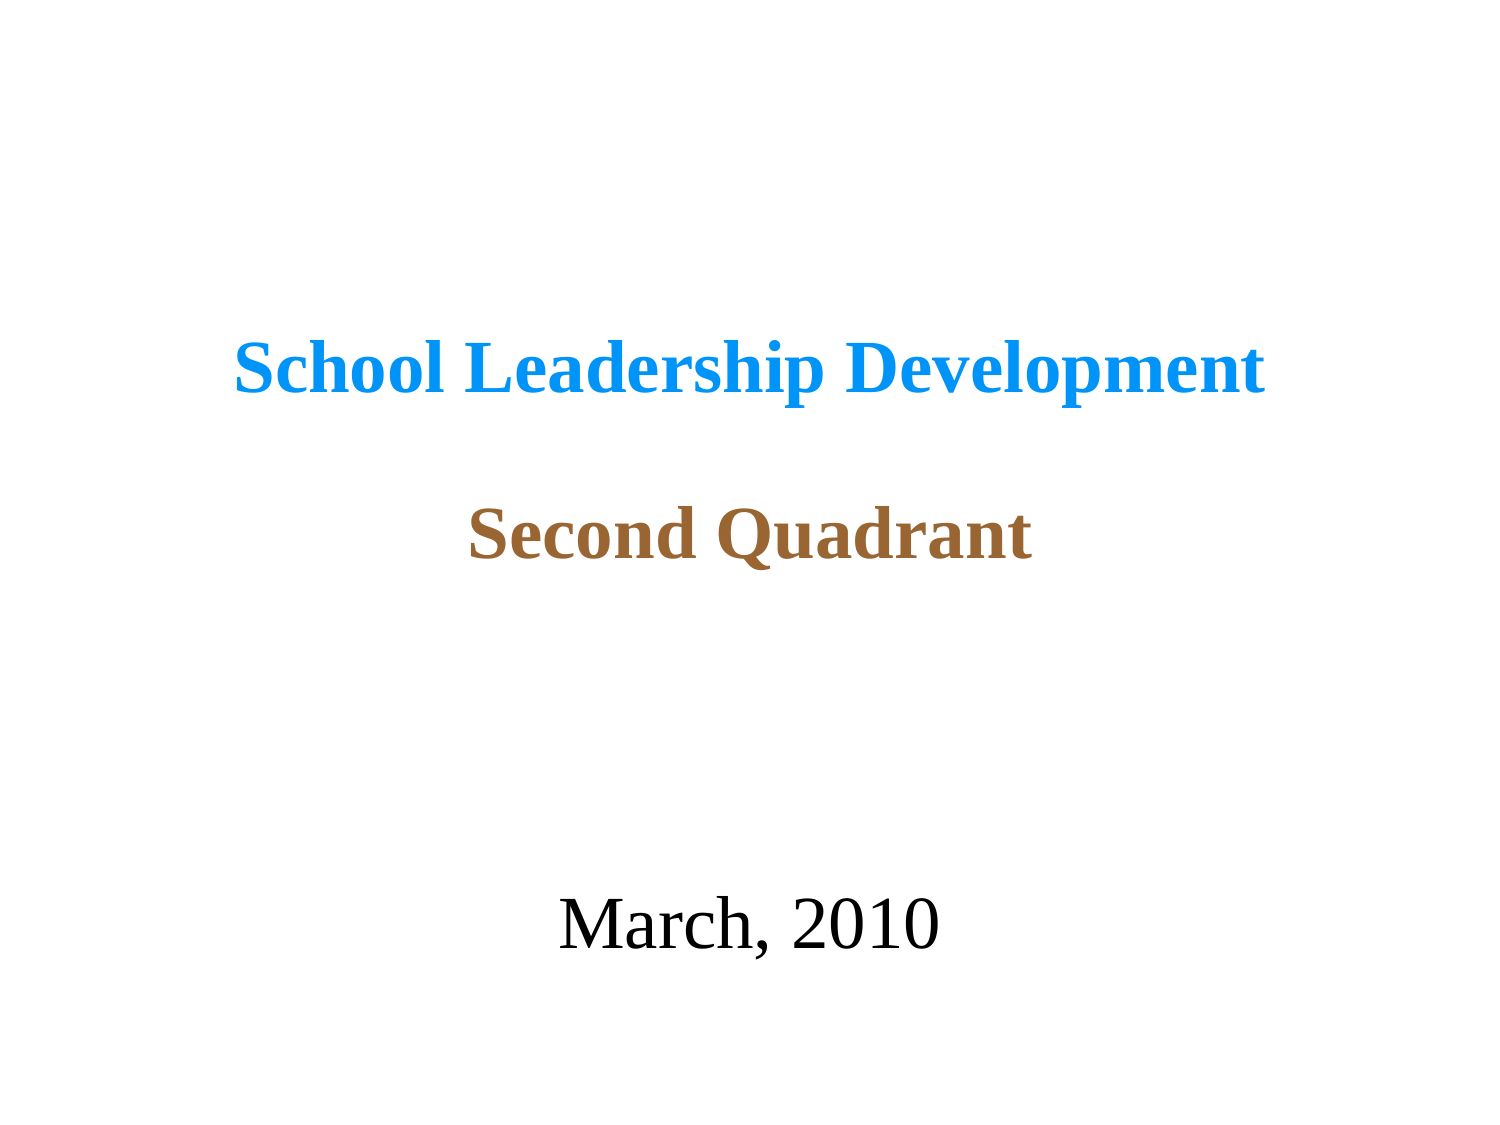

# School Leadership Development Second Quadrant
March, 2010